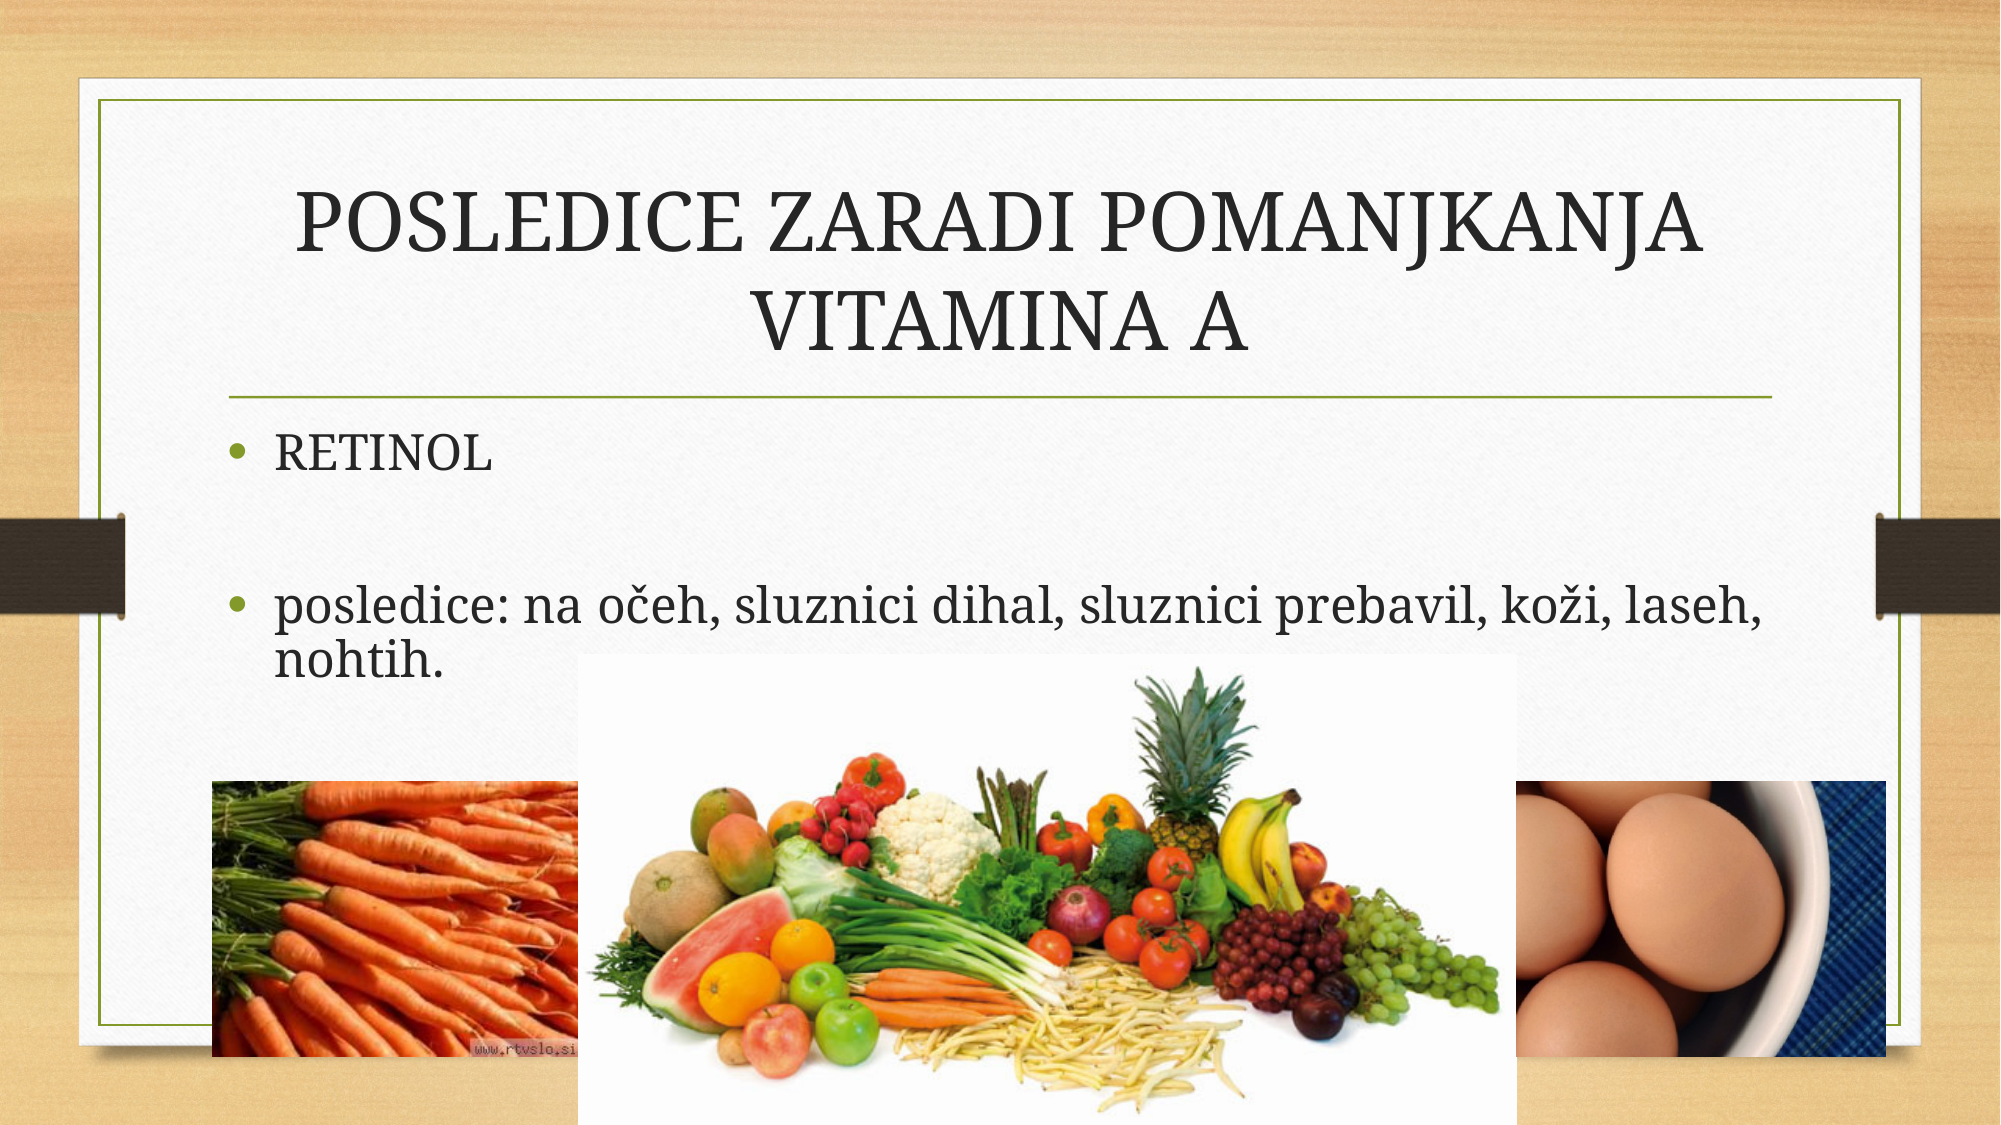

# POSLEDICE ZARADI POMANJKANJA VITAMINA A
RETINOL
posledice: na očeh, sluznici dihal, sluznici prebavil, koži, laseh, nohtih.